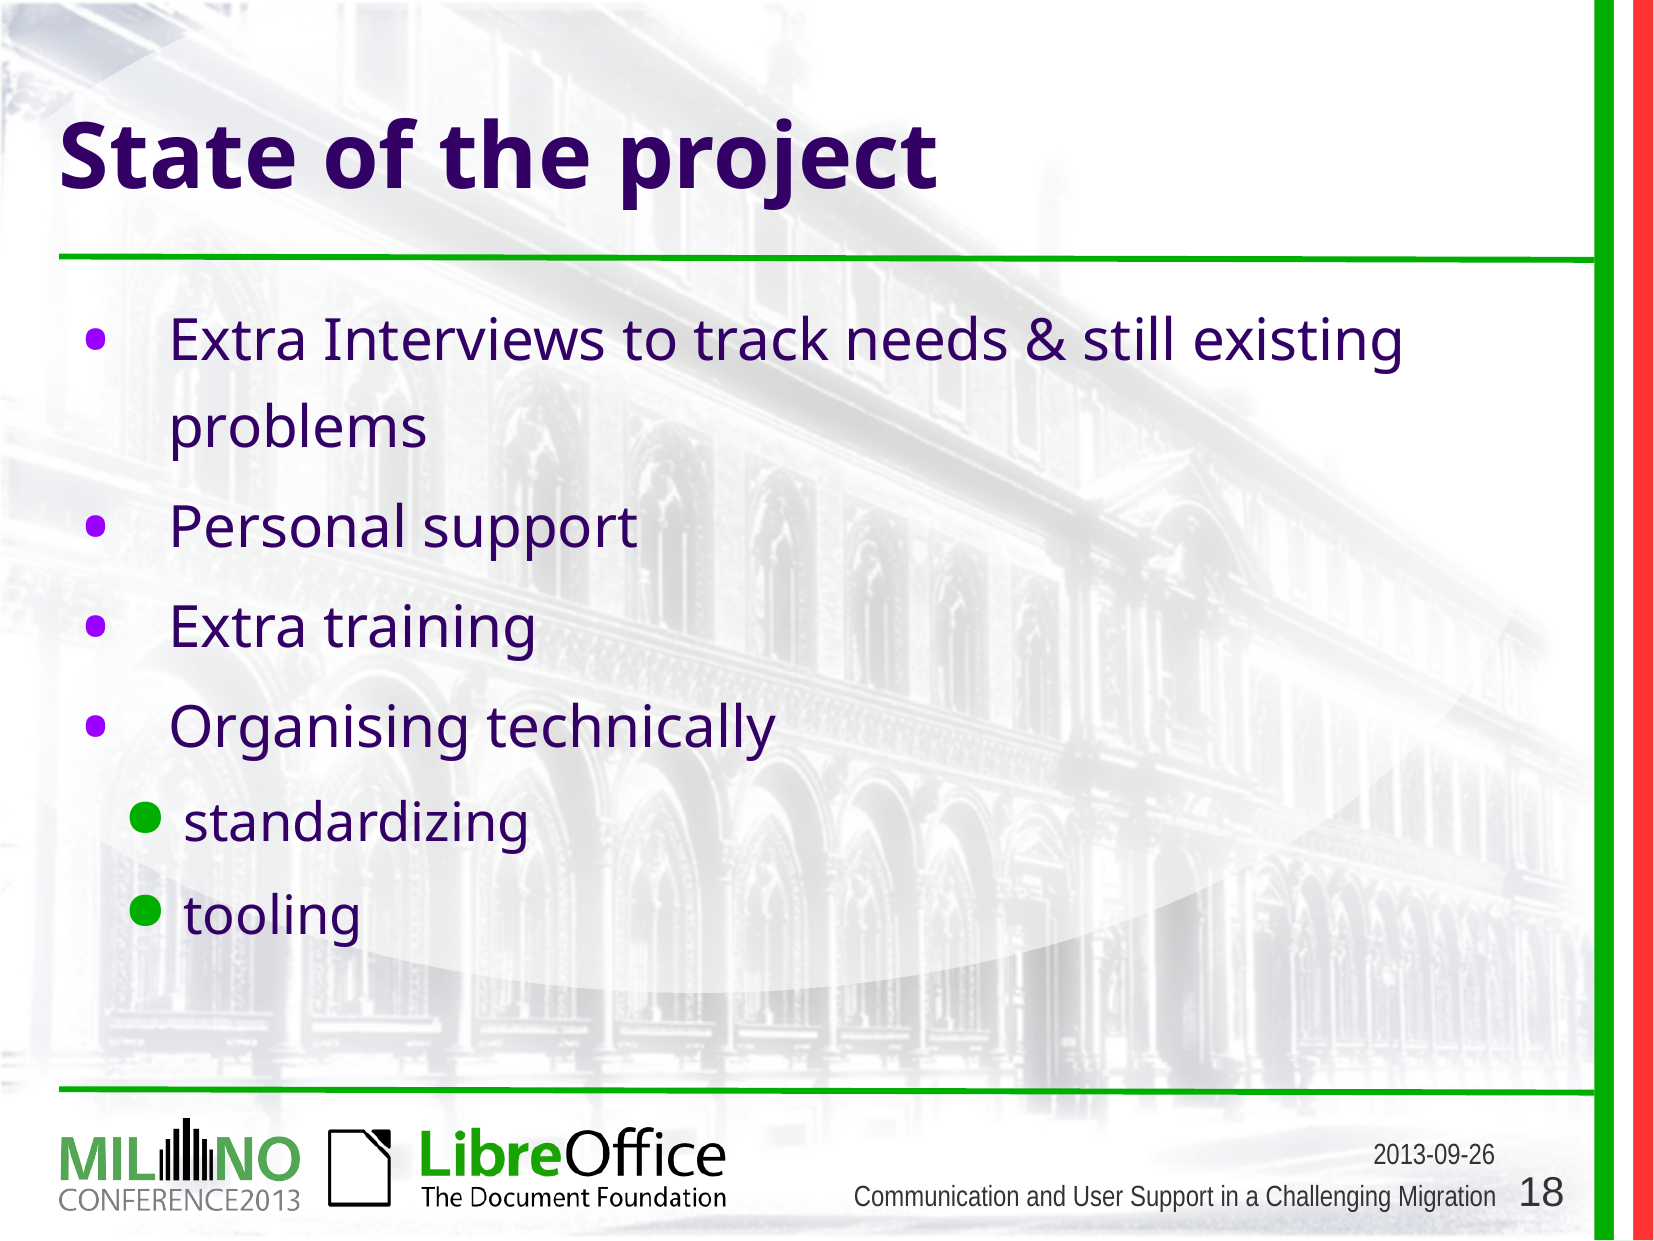

# State of the project
Extra Interviews to track needs & still existing problems
Personal support
Extra training
Organising technically
standardizing
tooling
2013-09-26
18
Communication and User Support in a Challenging Migration